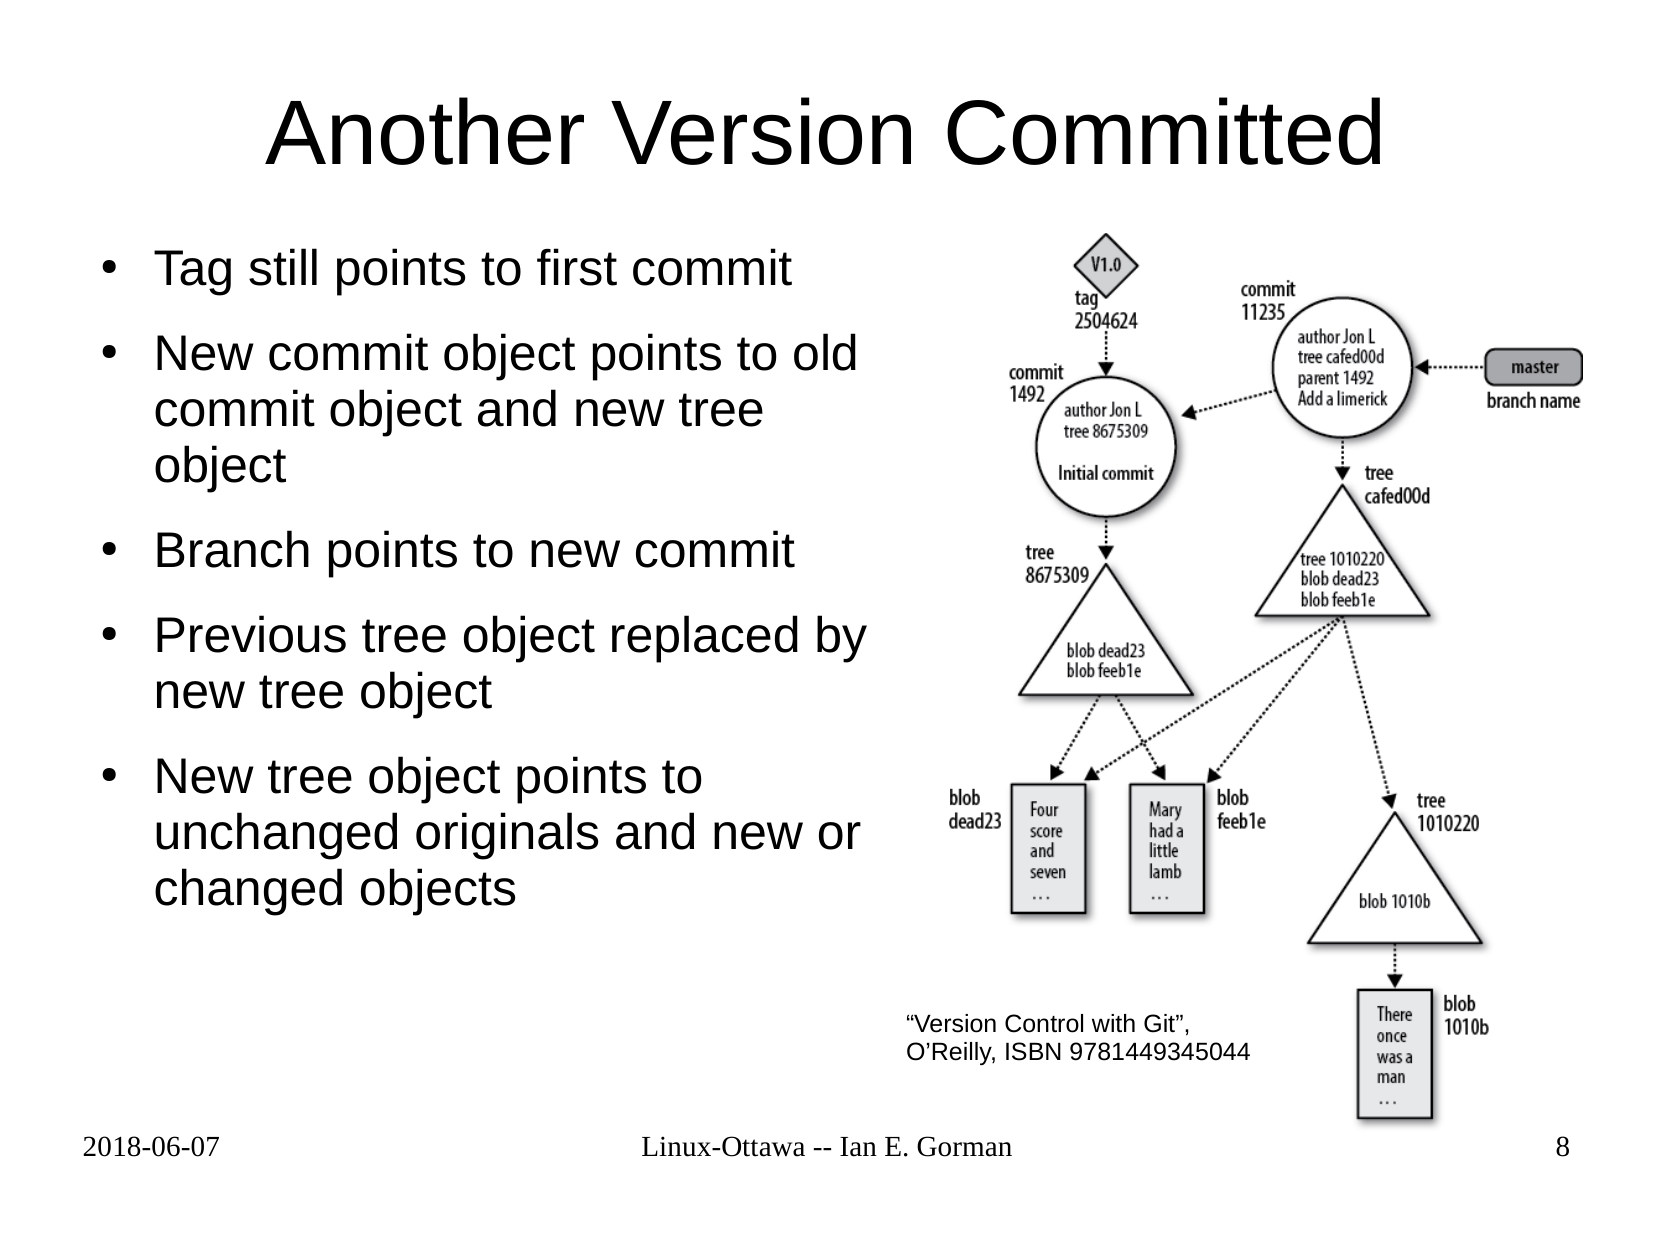

# Another Version Committed
Tag still points to first commit
New commit object points to old commit object and new tree object
Branch points to new commit
Previous tree object replaced by new tree object
New tree object points to unchanged originals and new or changed objects
“Version Control with Git”, O’Reilly, ISBN 9781449345044
2018-06-07
Linux-Ottawa -- Ian E. Gorman
8